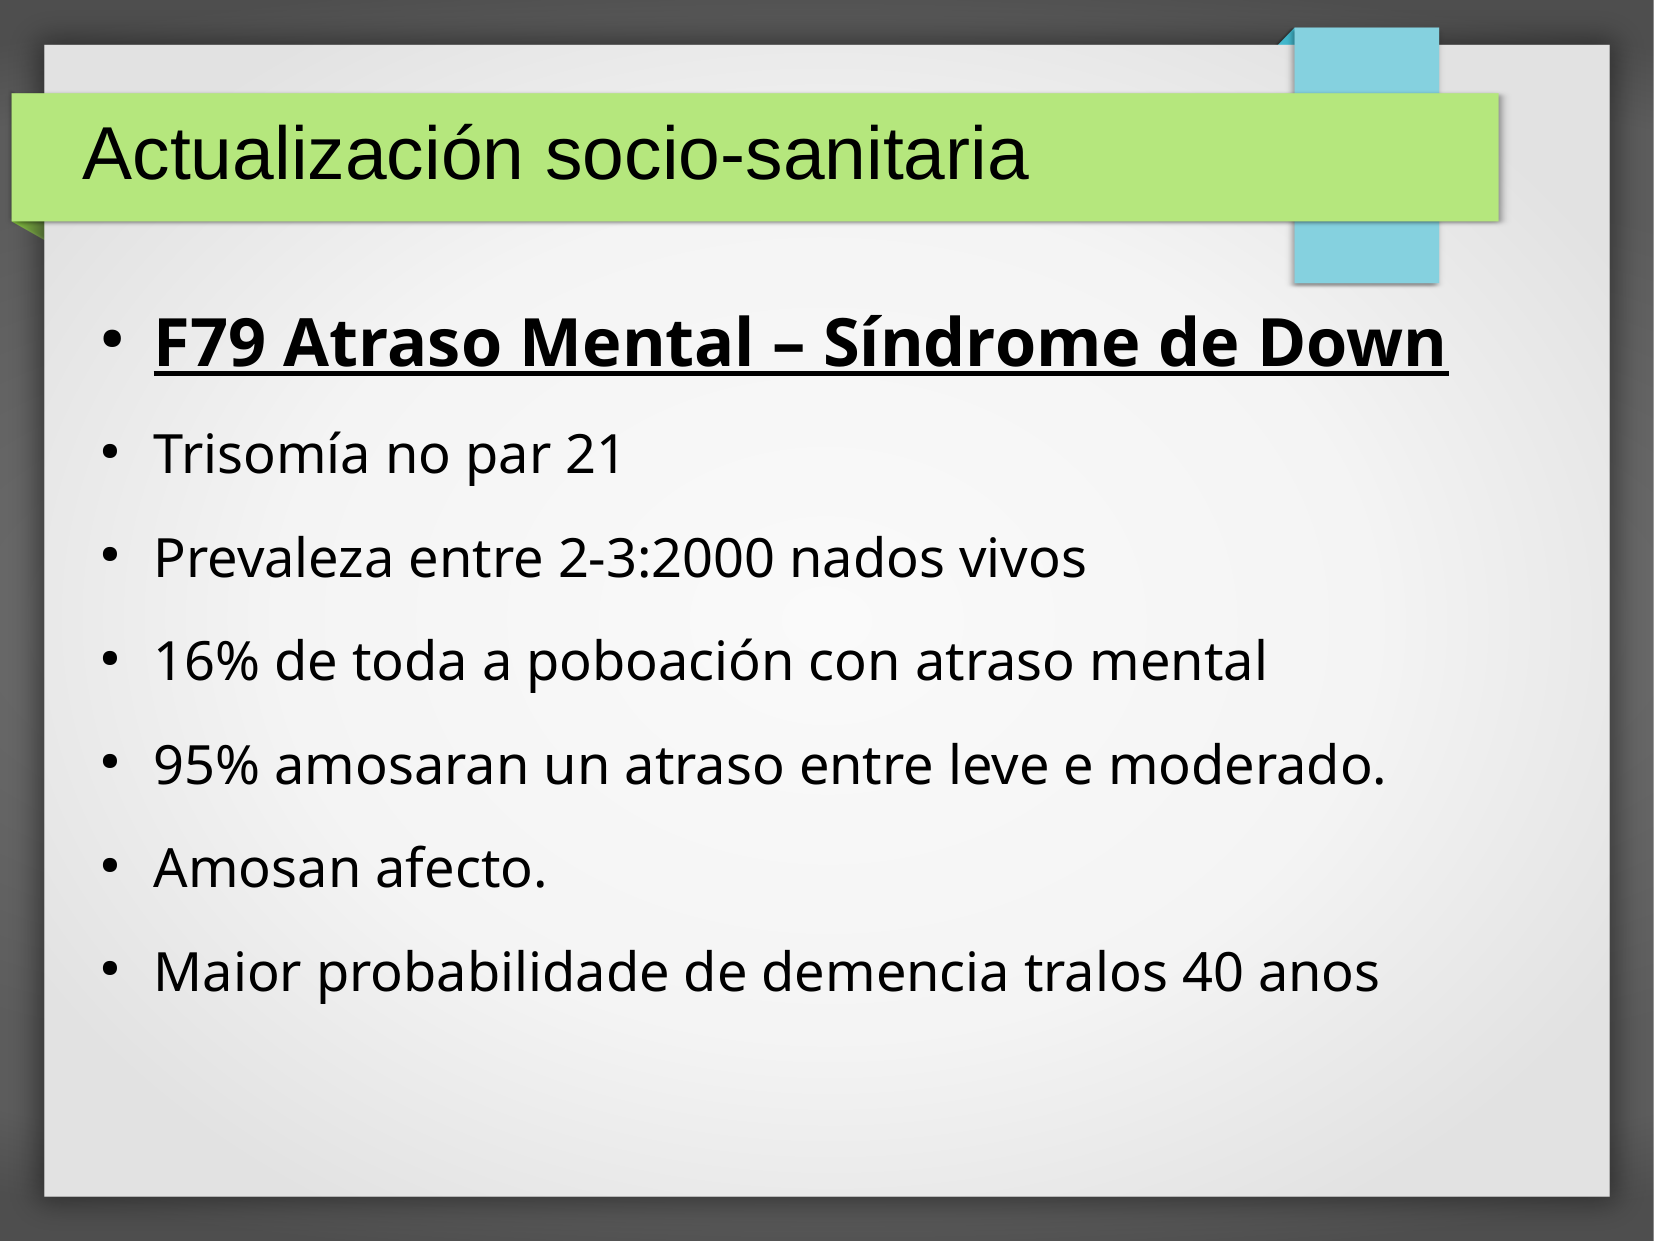

# Actualización socio-sanitaria
F79 Atraso Mental – Síndrome de Down
Trisomía no par 21
Prevaleza entre 2-3:2000 nados vivos
16% de toda a poboación con atraso mental
95% amosaran un atraso entre leve e moderado.
Amosan afecto.
Maior probabilidade de demencia tralos 40 anos